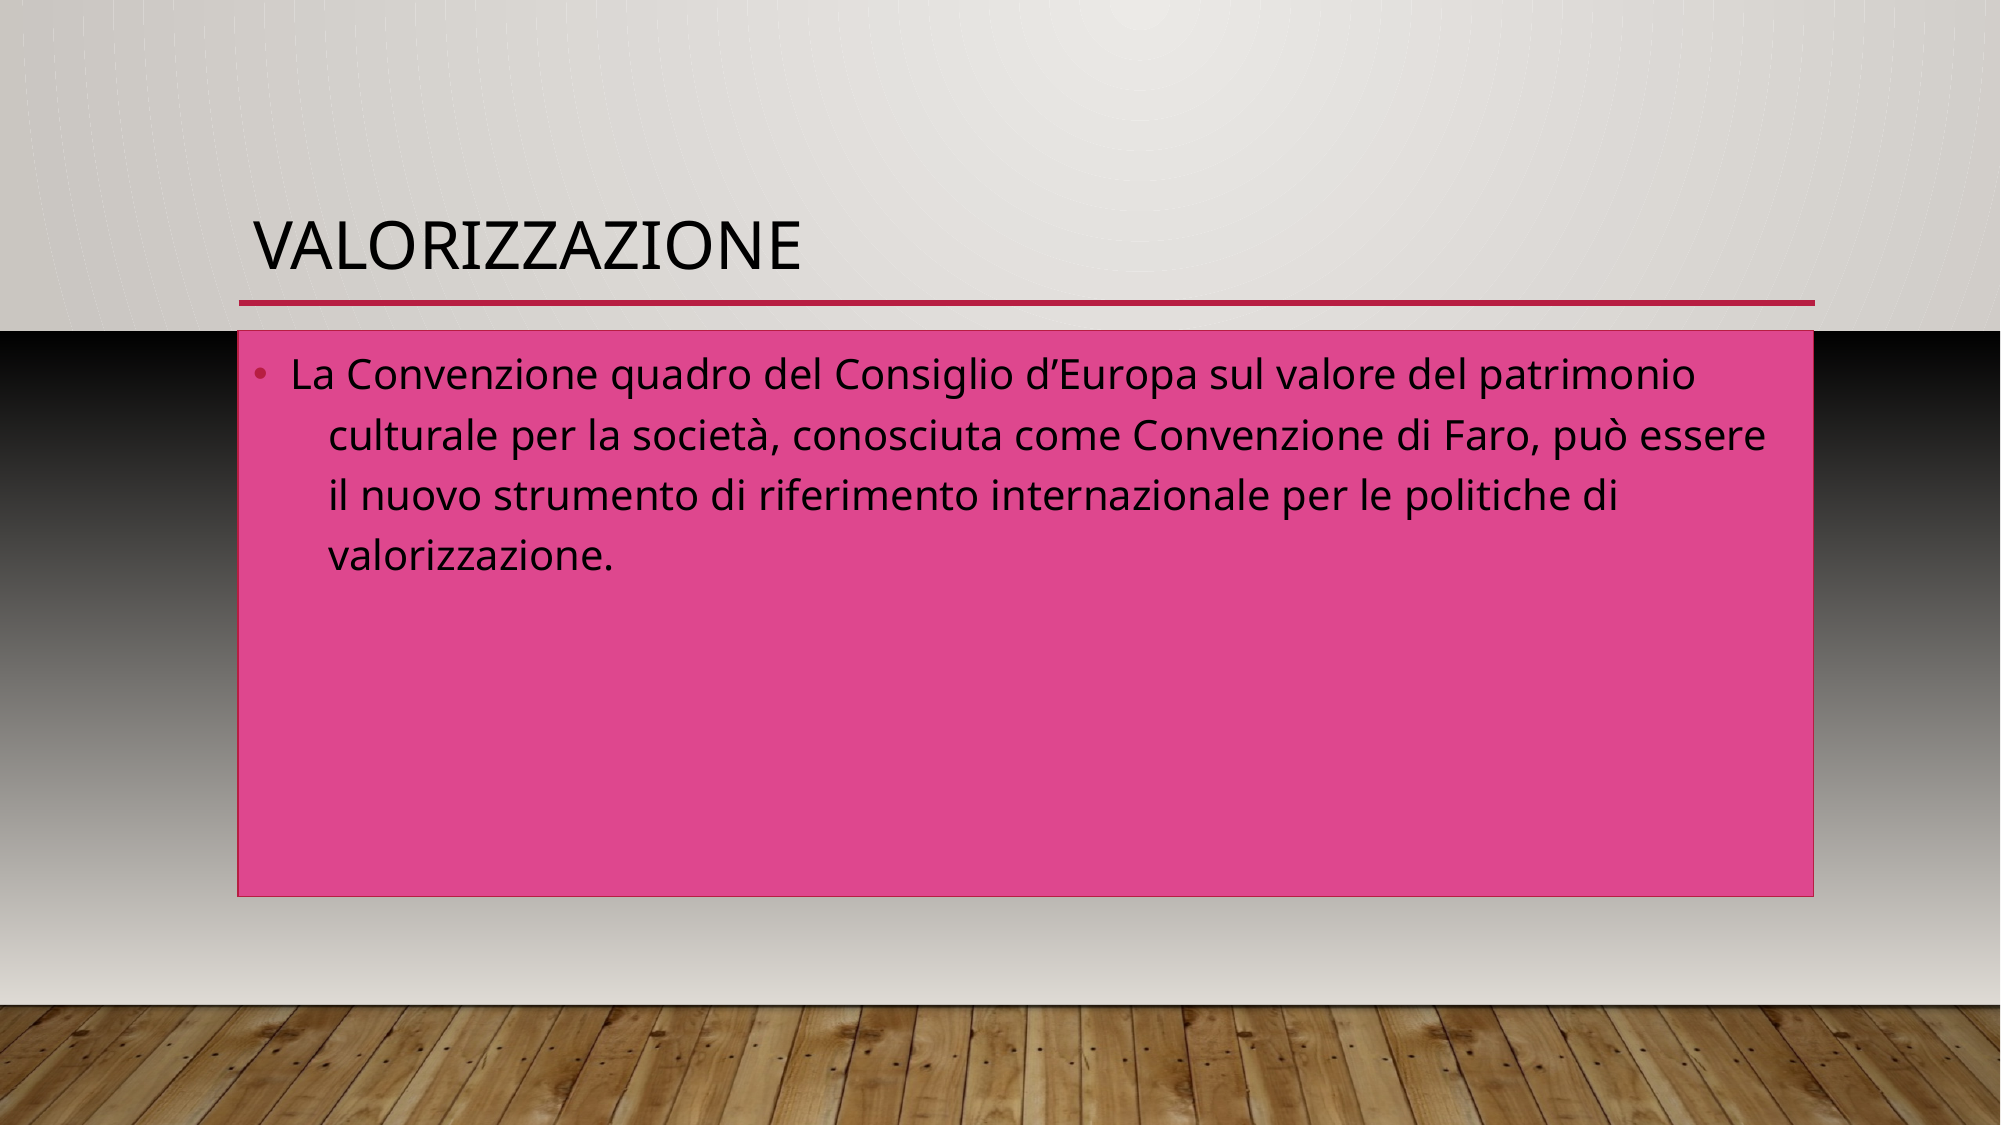

# valorizzazione
La Convenzione quadro del Consiglio d’Europa sul valore del patrimonio culturale per la società, conosciuta come Convenzione di Faro, può essere il nuovo strumento di riferimento internazionale per le politiche di valorizzazione.